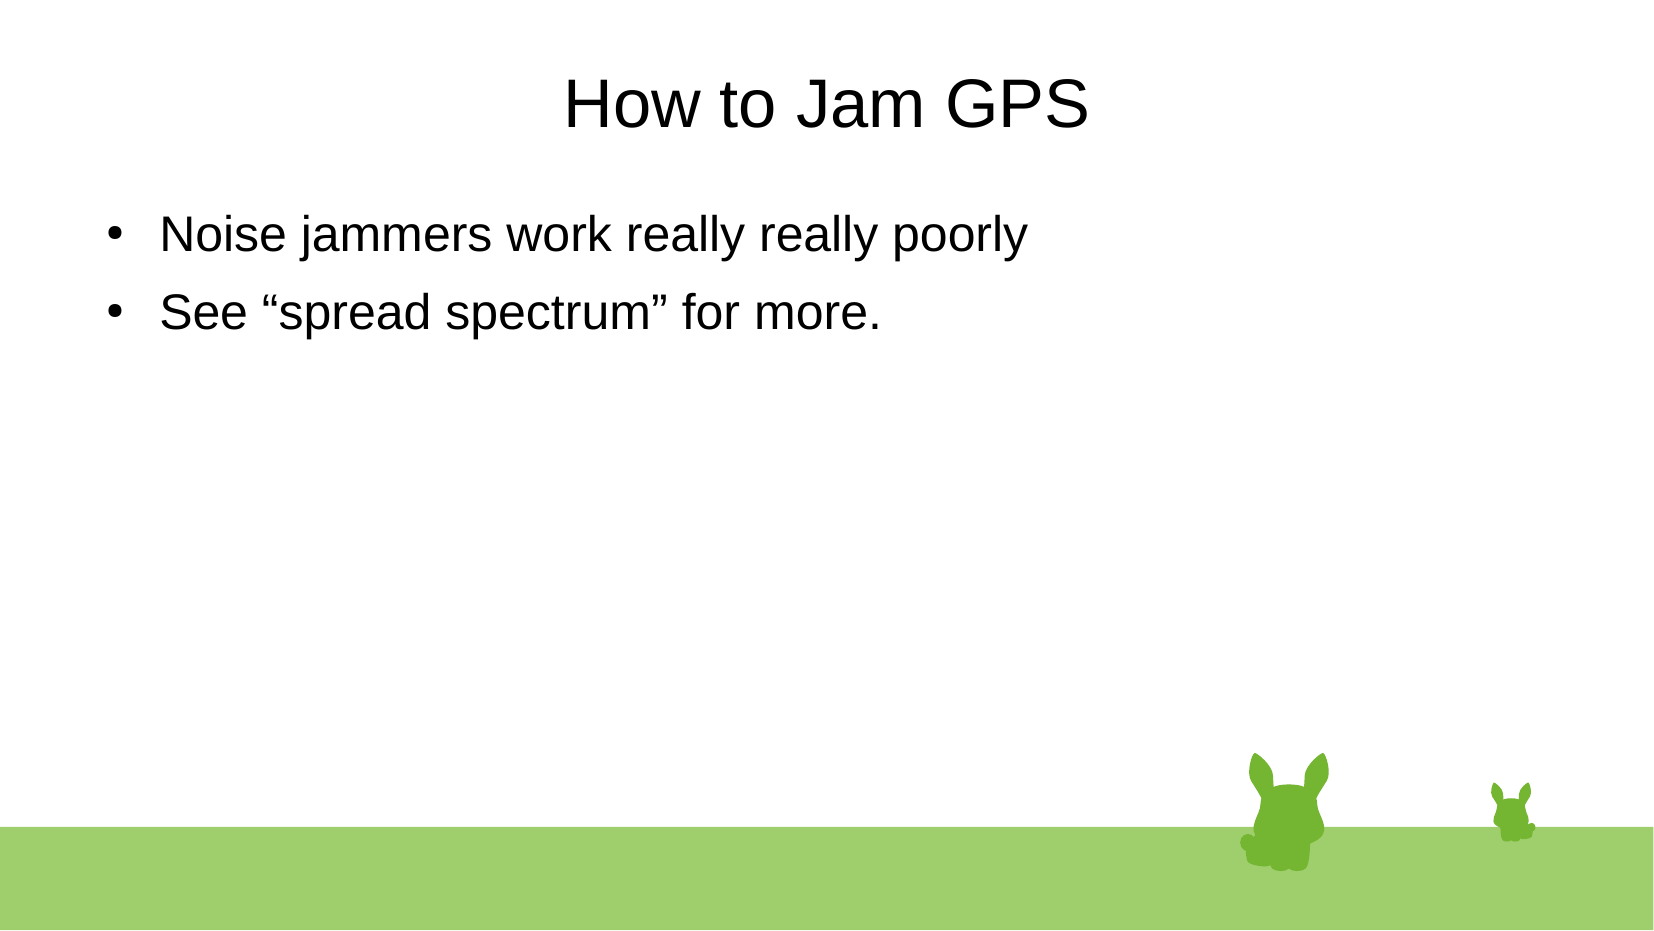

# How to Jam GPS
Noise jammers work really really poorly
See “spread spectrum” for more.